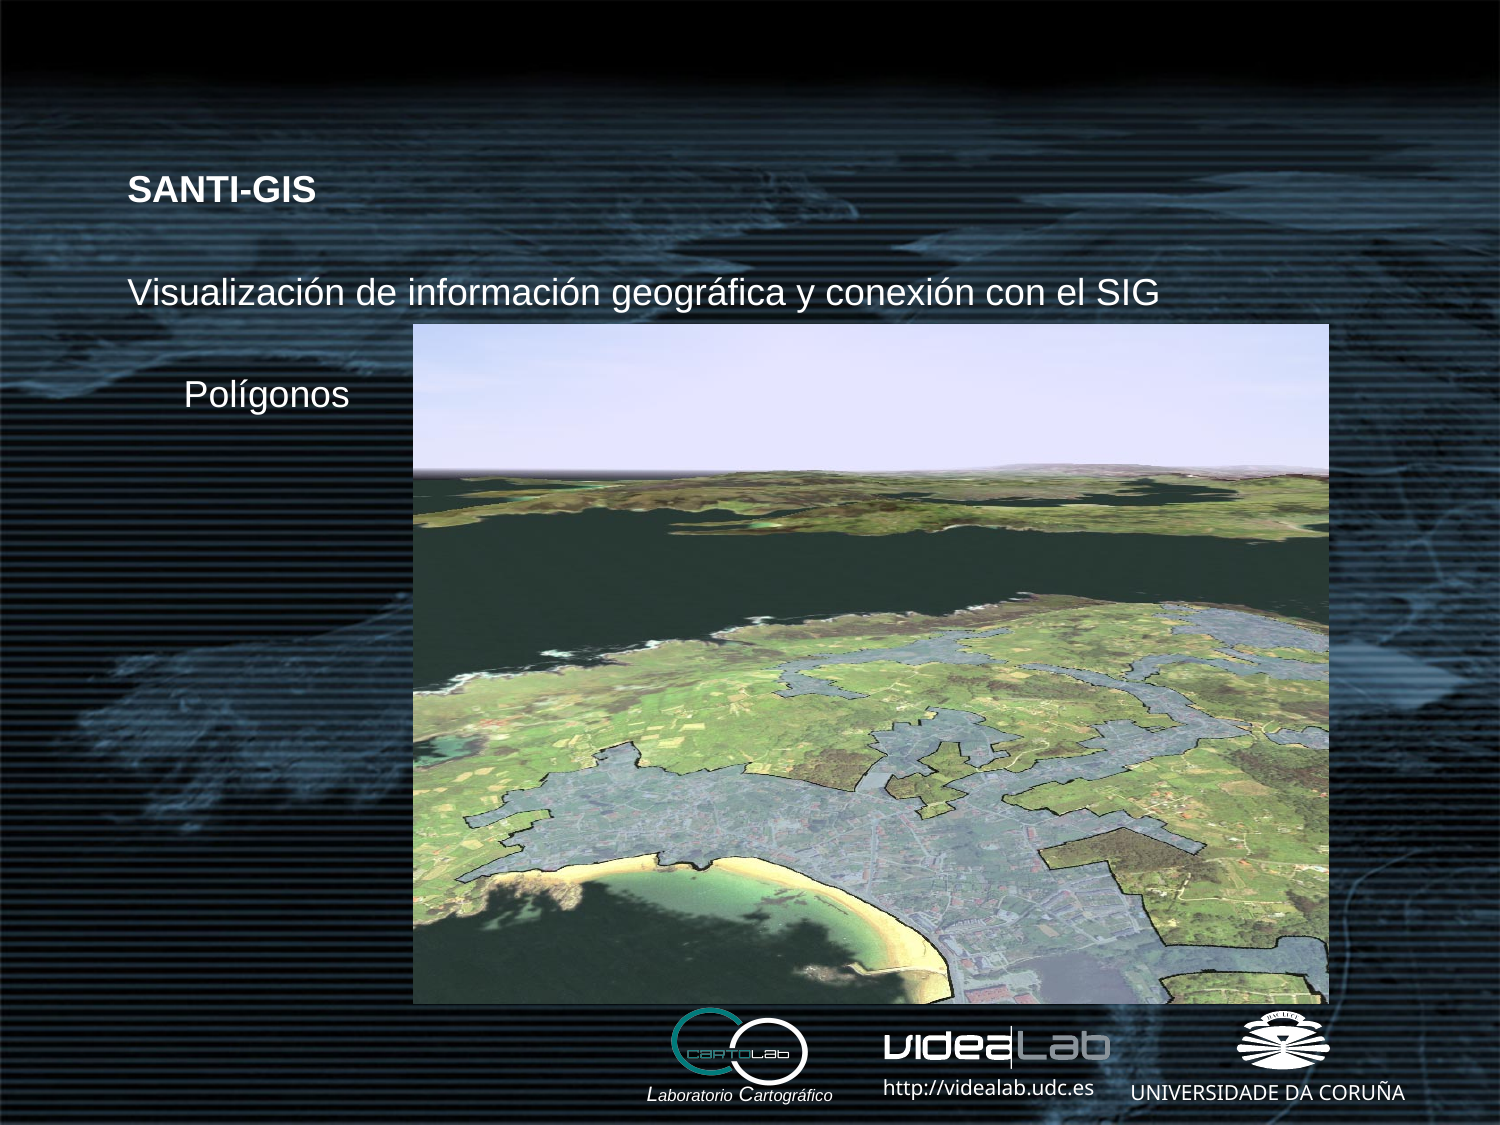

# SANTI-GIS
Visualización de información geográfica y conexión con el SIG
	Polígonos